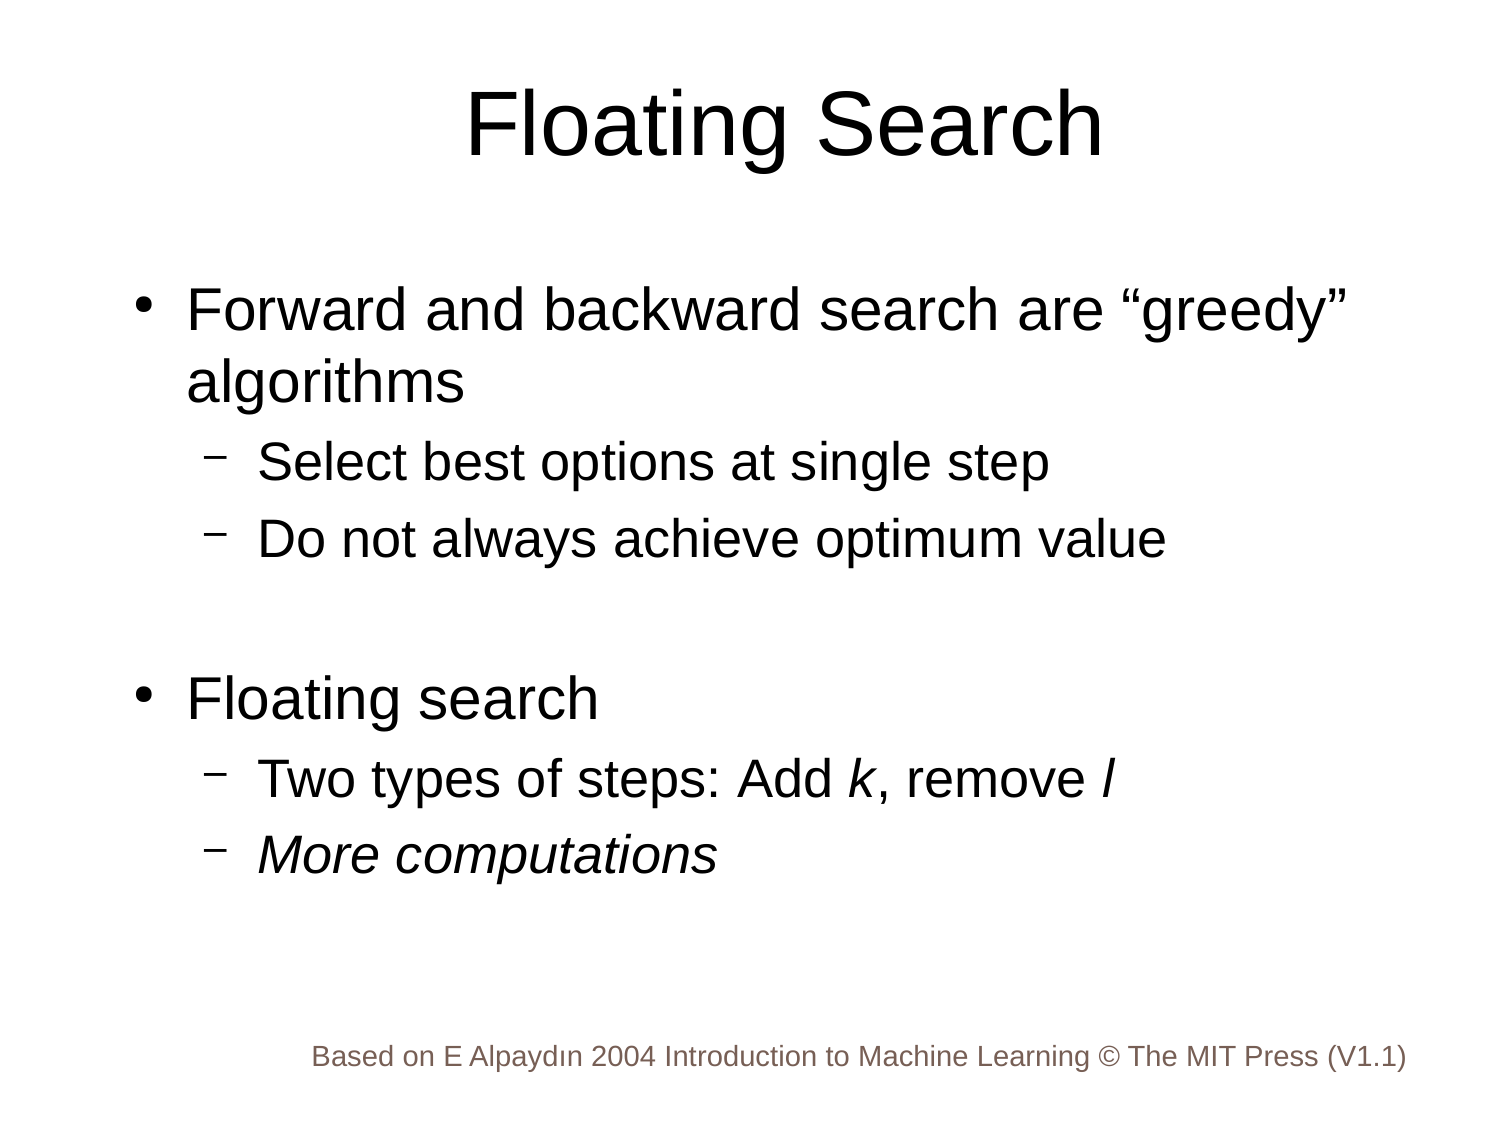

# Floating Search
Forward and backward search are “greedy” algorithms
Select best options at single step
Do not always achieve optimum value
Floating search
Two types of steps: Add k, remove l
More computations
Based on E Alpaydın 2004 Introduction to Machine Learning © The MIT Press (V1.1)